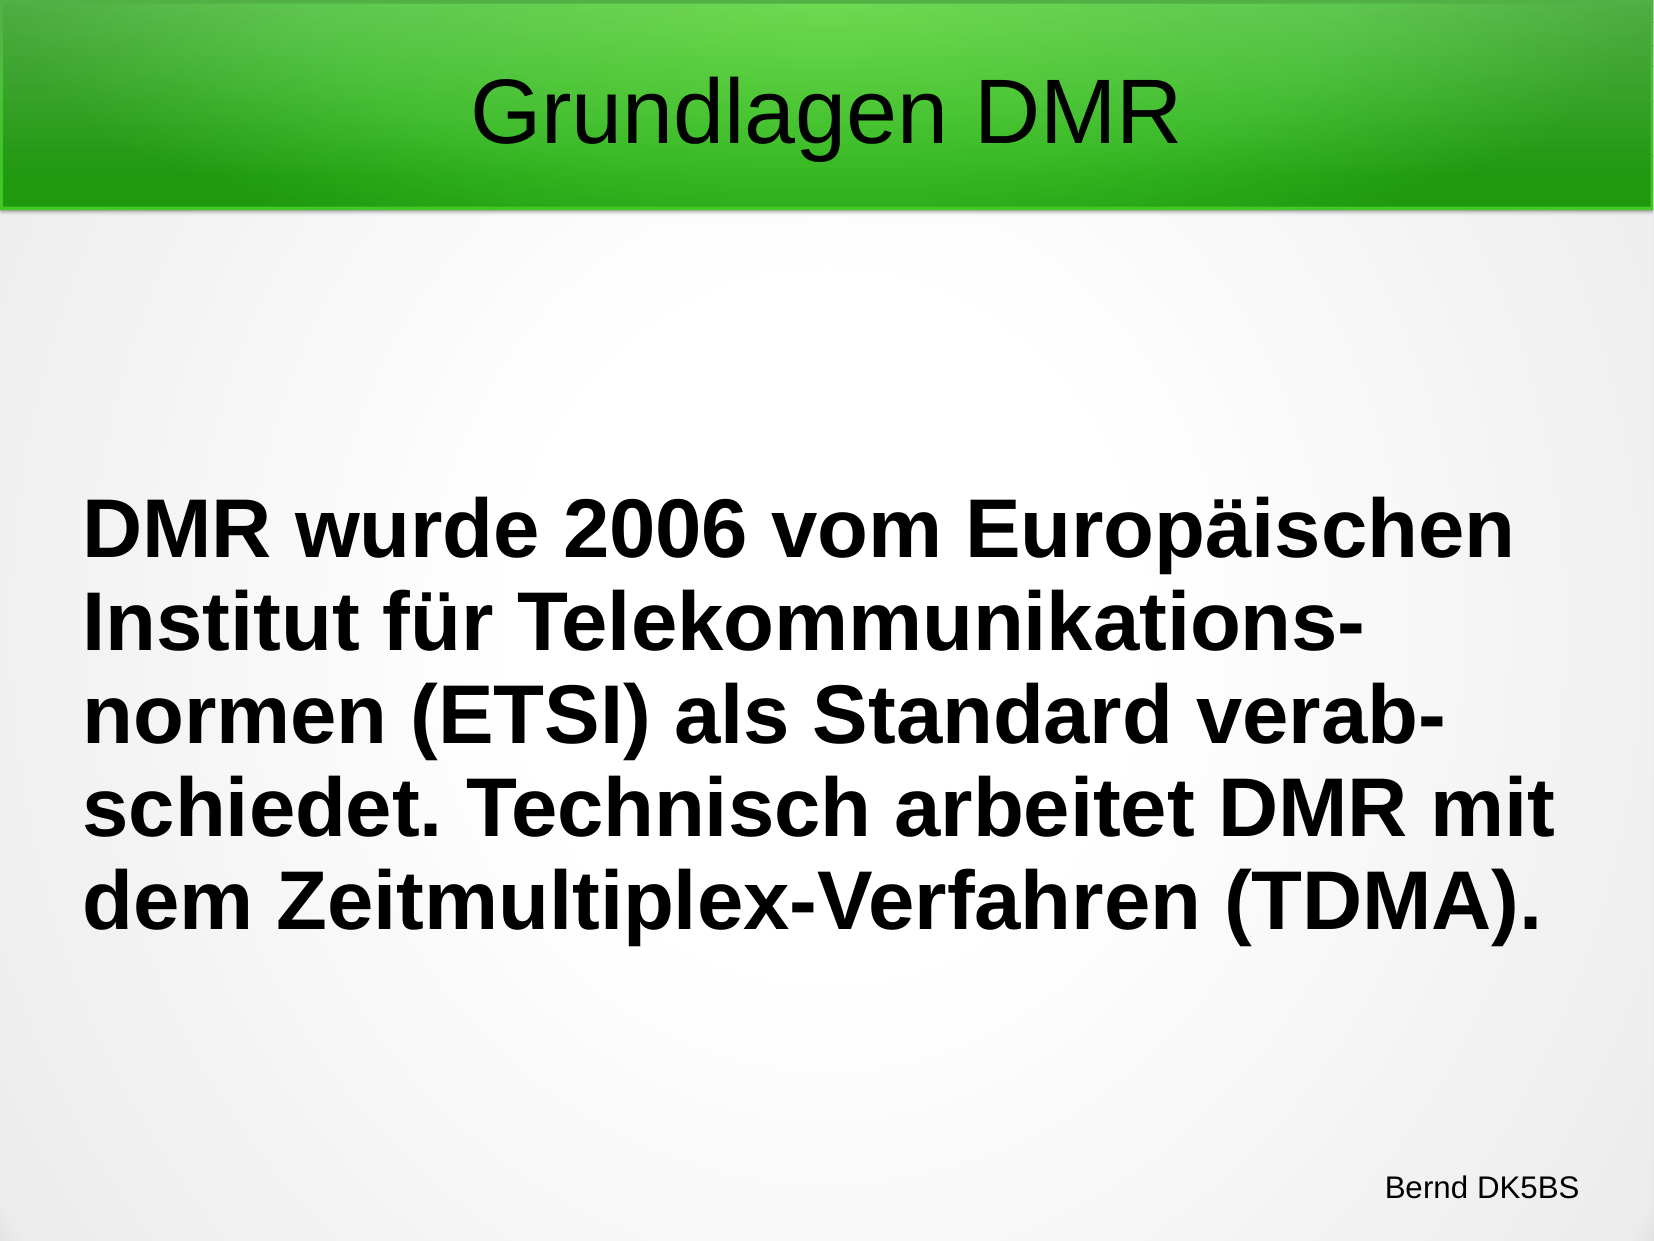

# Grundlagen DMR
DMR wurde 2006 vom Europäischen Institut für Telekommunikations-normen (ETSI) als Standard verab-schiedet. Technisch arbeitet DMR mit dem Zeitmultiplex-Verfahren (TDMA).
Bernd DK5BS